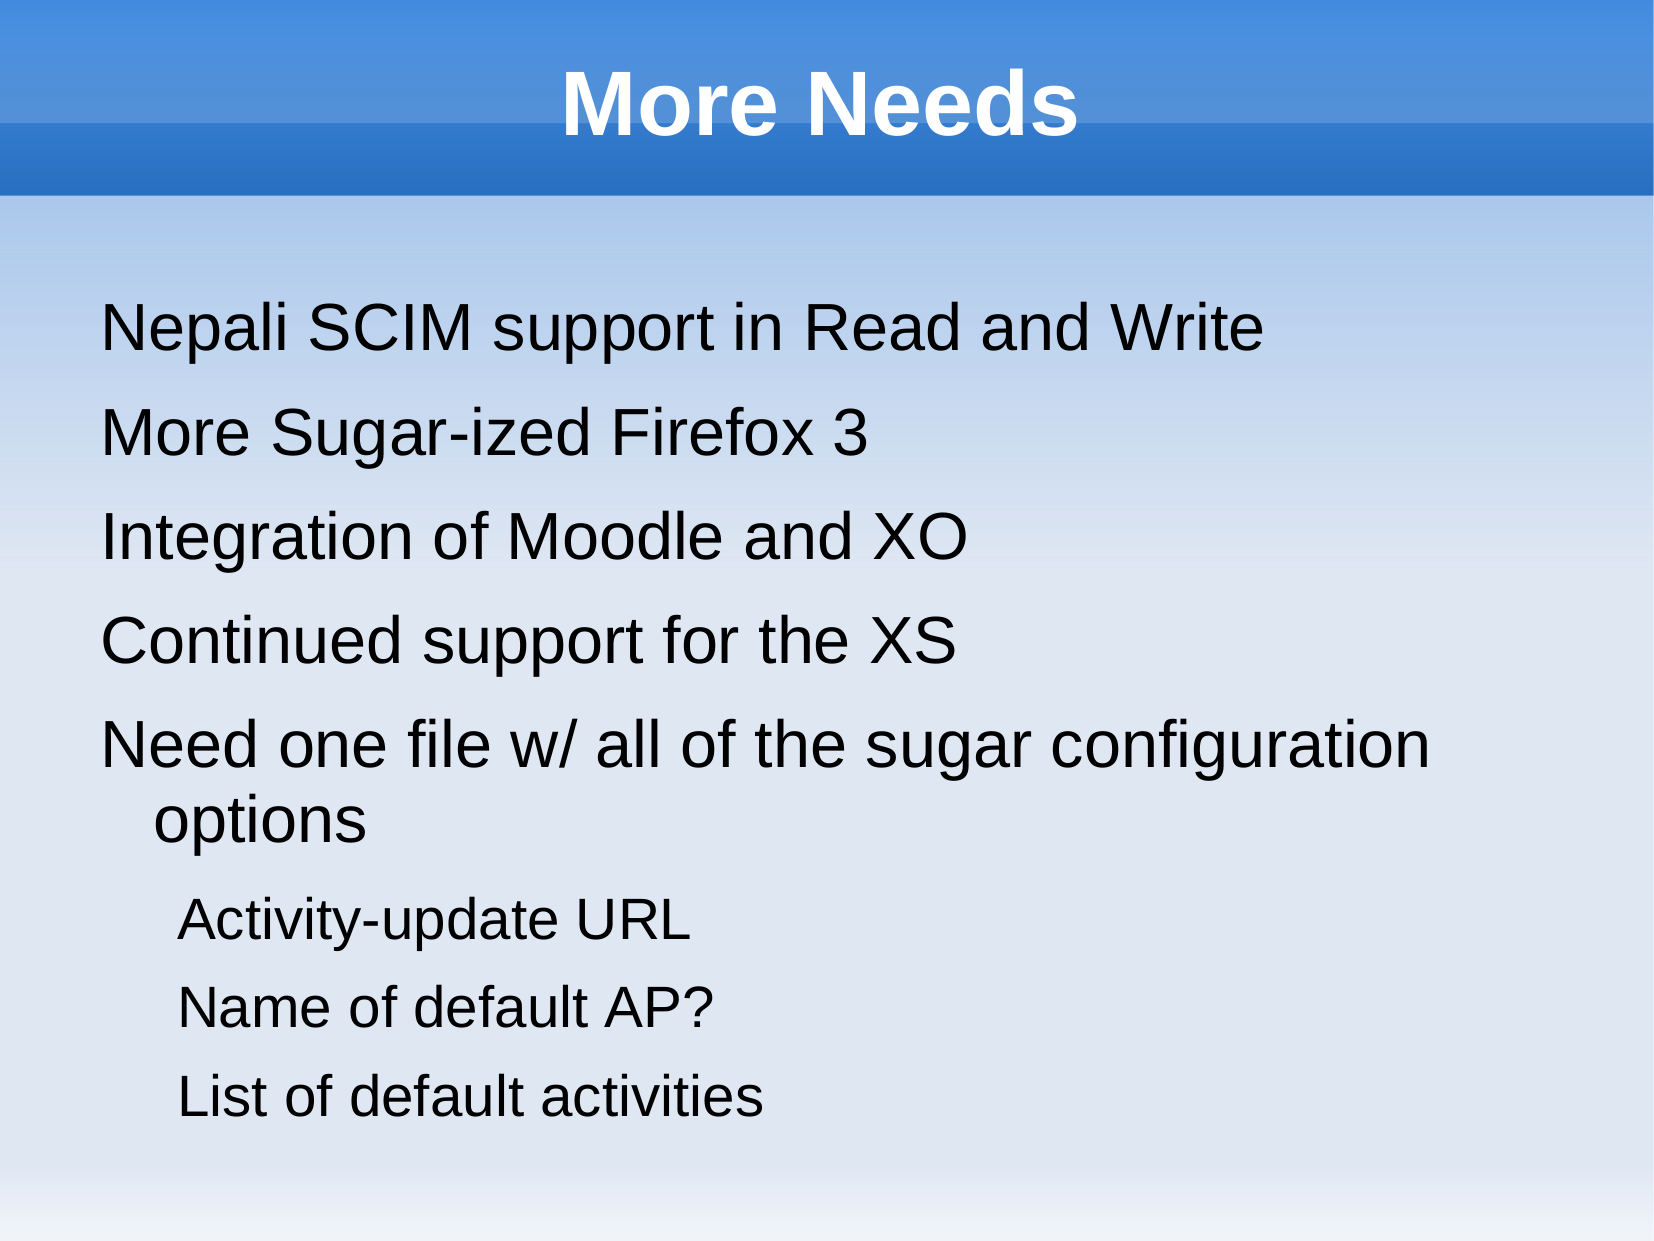

# More Needs
Nepali SCIM support in Read and Write
More Sugar-ized Firefox 3
Integration of Moodle and XO
Continued support for the XS
Need one file w/ all of the sugar configuration options
Activity-update URL
Name of default AP?
List of default activities